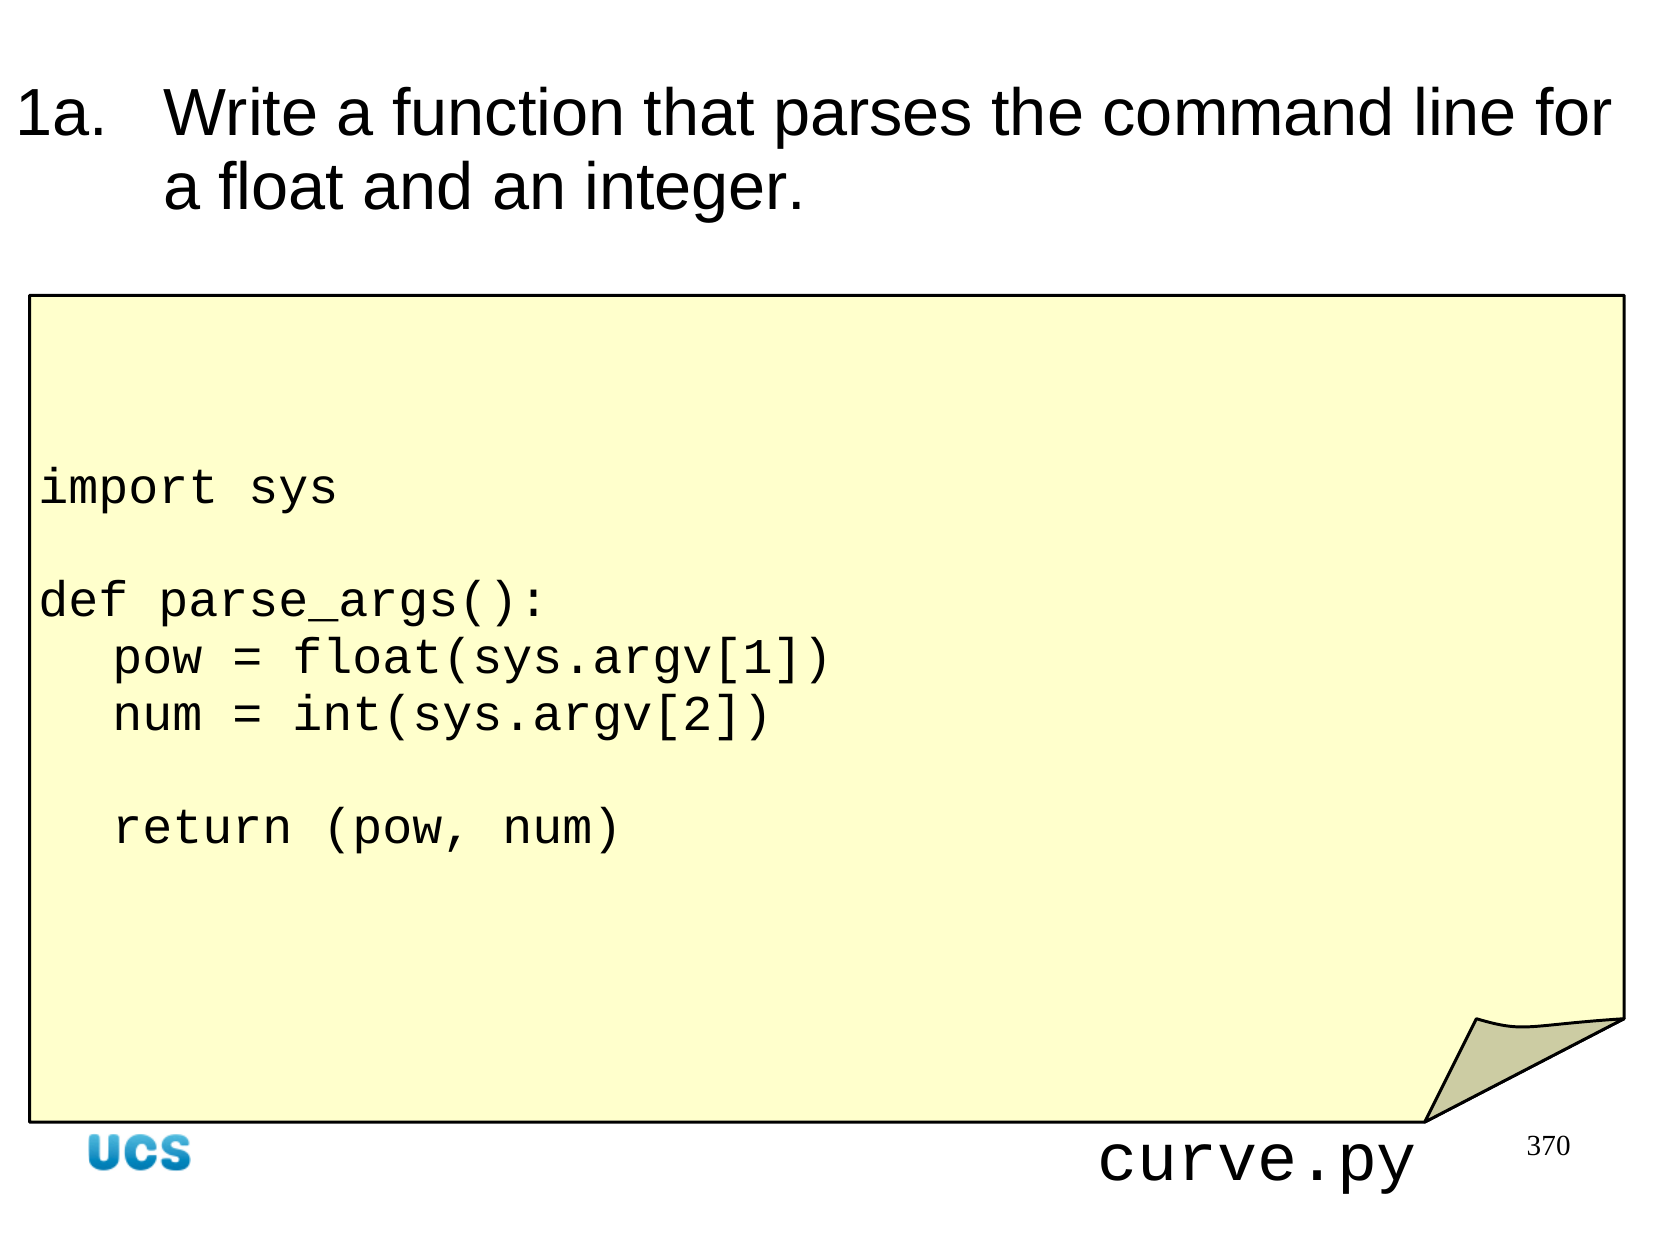

1a.
Write a function that parses the command line for
a float and an integer.
import sys
def parse_args():
	pow = float(sys.argv[1])
	num = int(sys.argv[2])
	return (pow, num)
curve.py
370